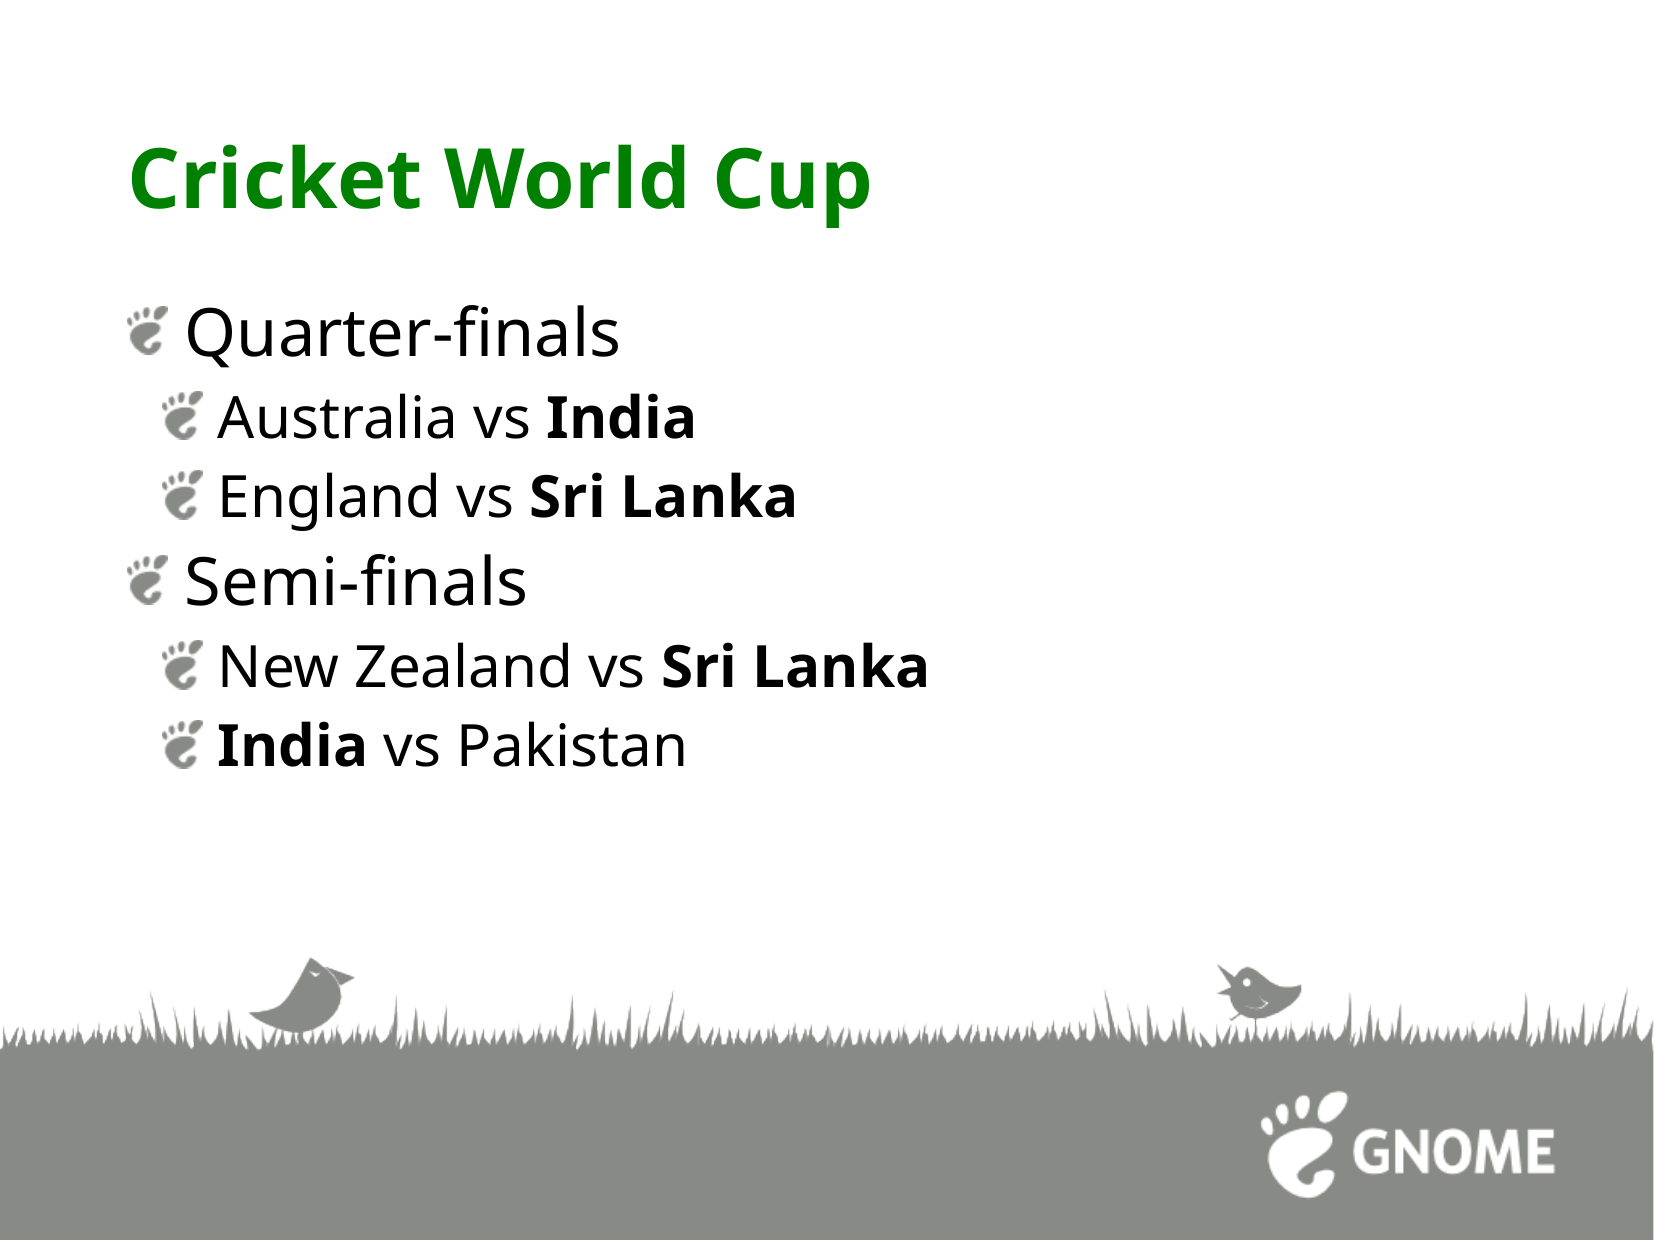

Cricket World Cup
 Quarter-finals
 Australia vs India
 England vs Sri Lanka
 Semi-finals
 New Zealand vs Sri Lanka
 India vs Pakistan